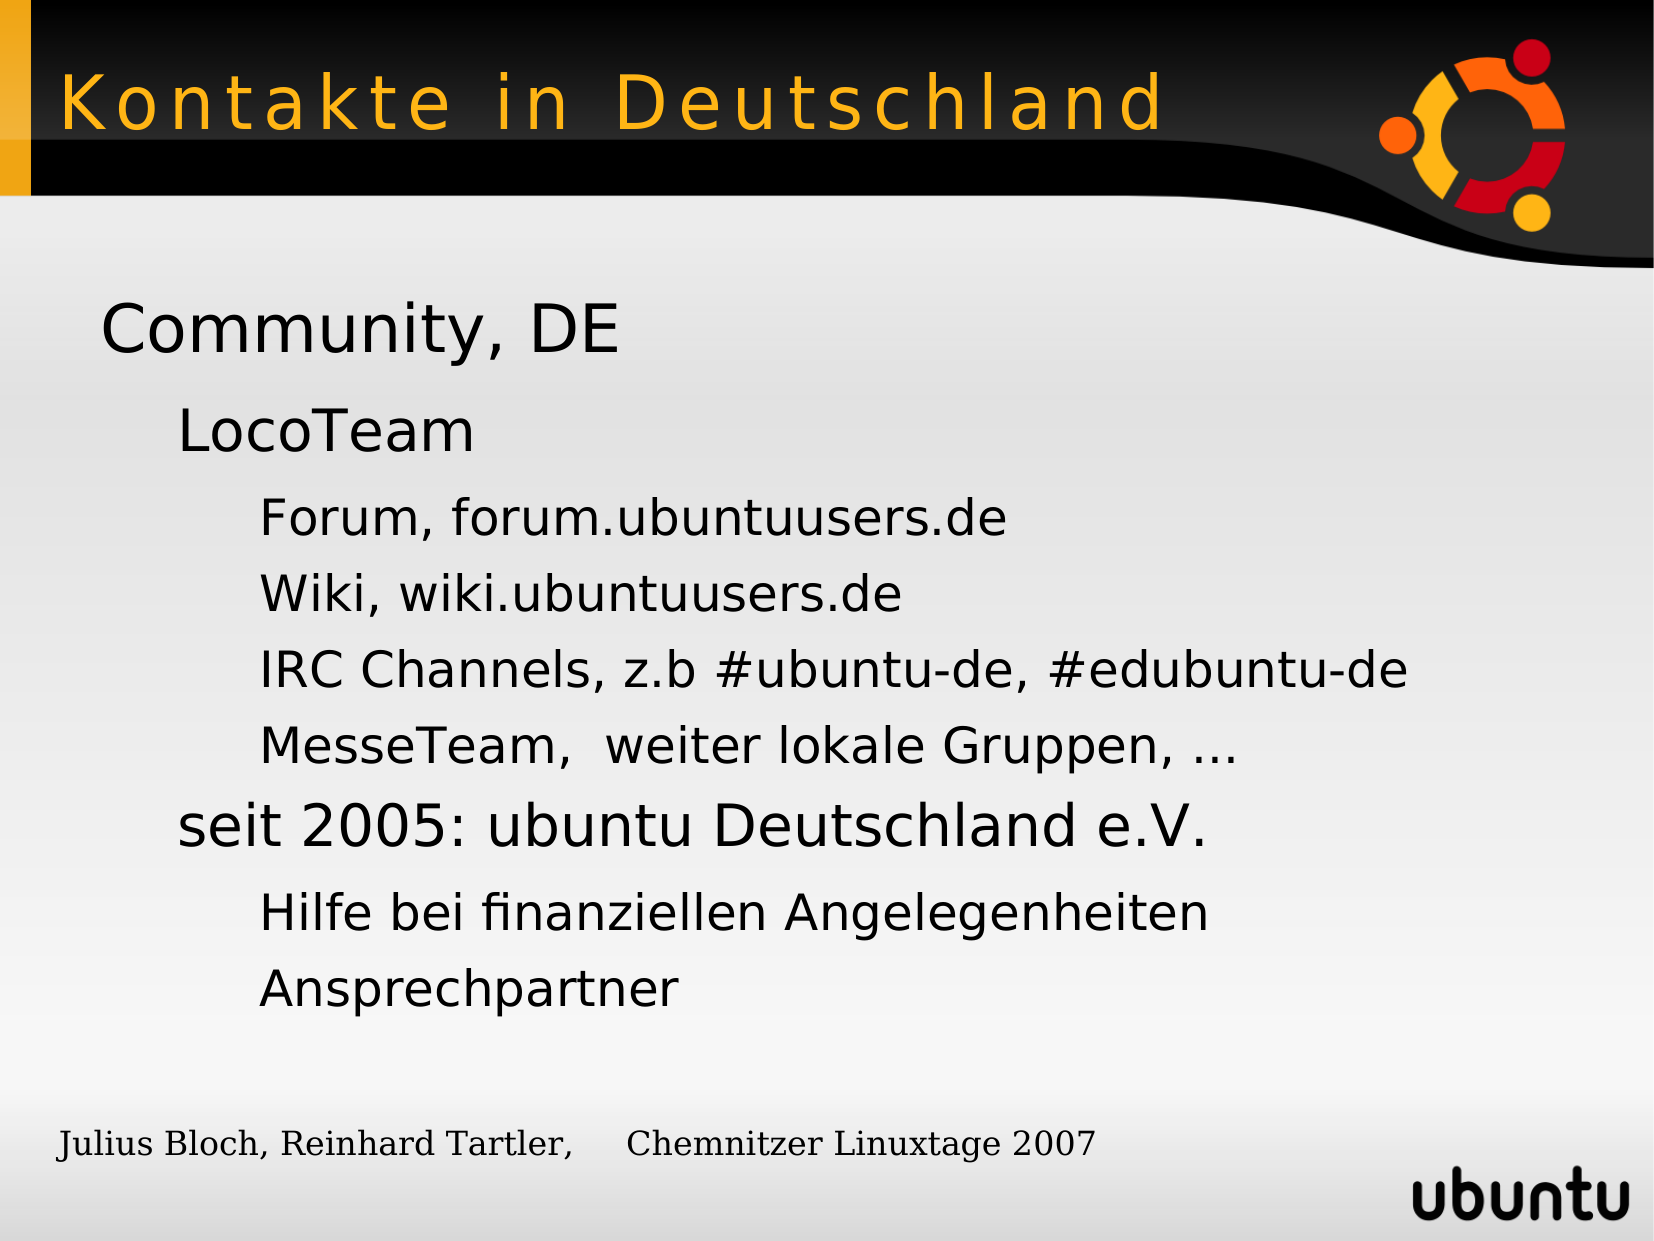

# Kontakte in Deutschland
Community, DE
LocoTeam
Forum, forum.ubuntuusers.de
Wiki, wiki.ubuntuusers.de
IRC Channels, z.b #ubuntu-de, #edubuntu-de
MesseTeam, weiter lokale Gruppen, ...
seit 2005: ubuntu Deutschland e.V.
Hilfe bei finanziellen Angelegenheiten
Ansprechpartner
Julius Bloch, Reinhard Tartler, Chemnitzer Linuxtage 2007